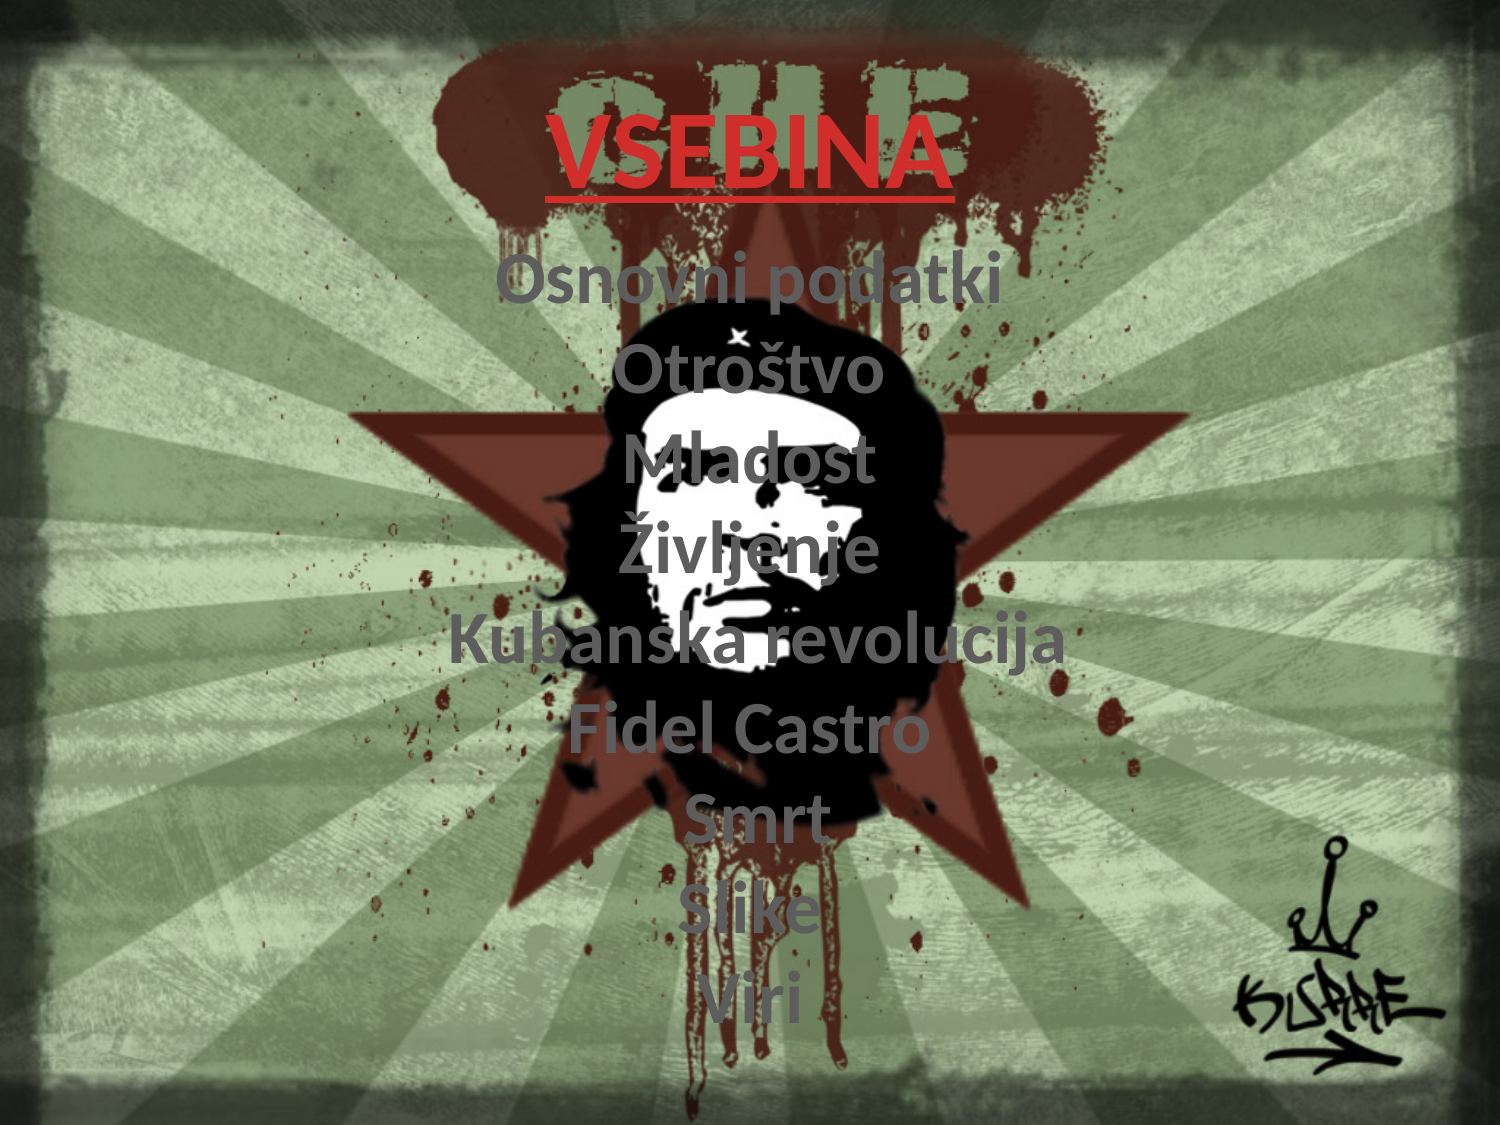

VSEBINA
Osnovni podatki
Otroštvo
Mladost
Življenje
 Kubanska revolucija
Fidel Castro
 Smrt
Slike
Viri